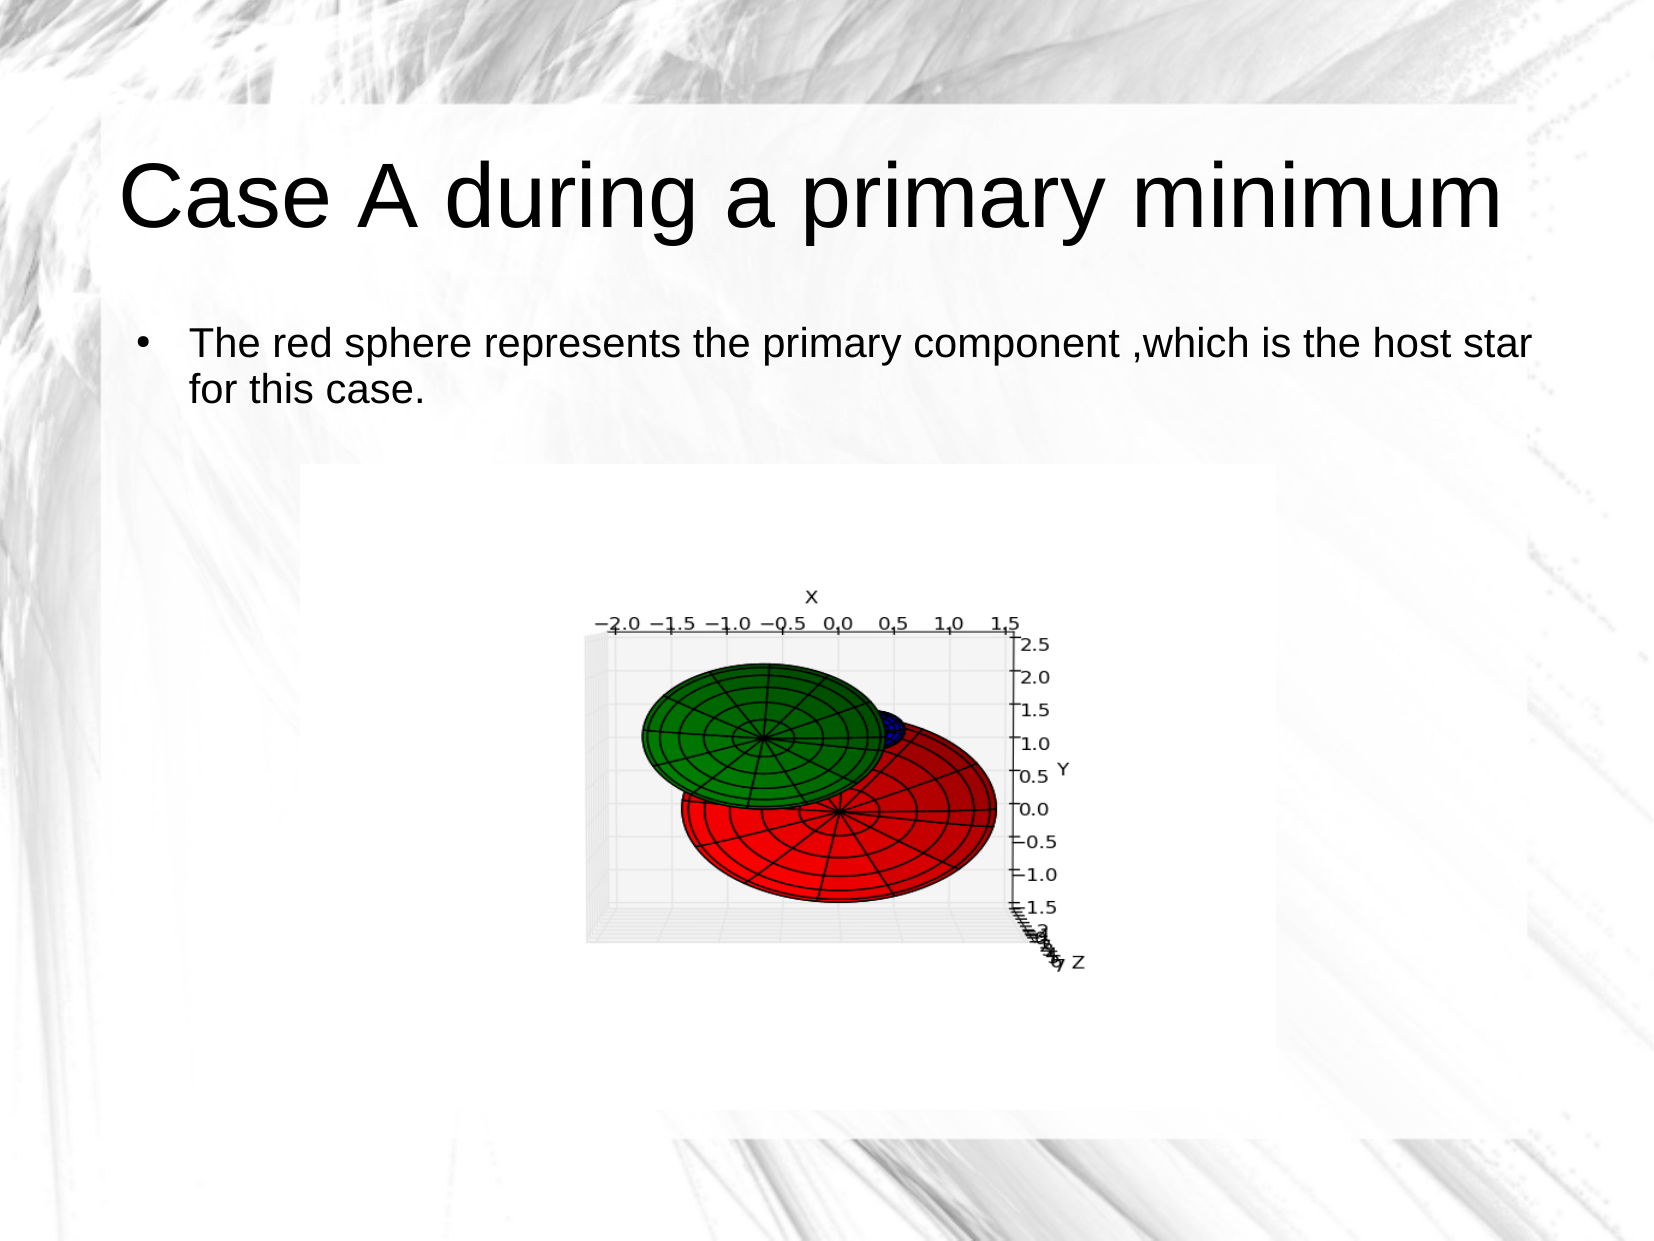

# Case A during a primary minimum
The red sphere represents the primary component ,which is the host star for this case.